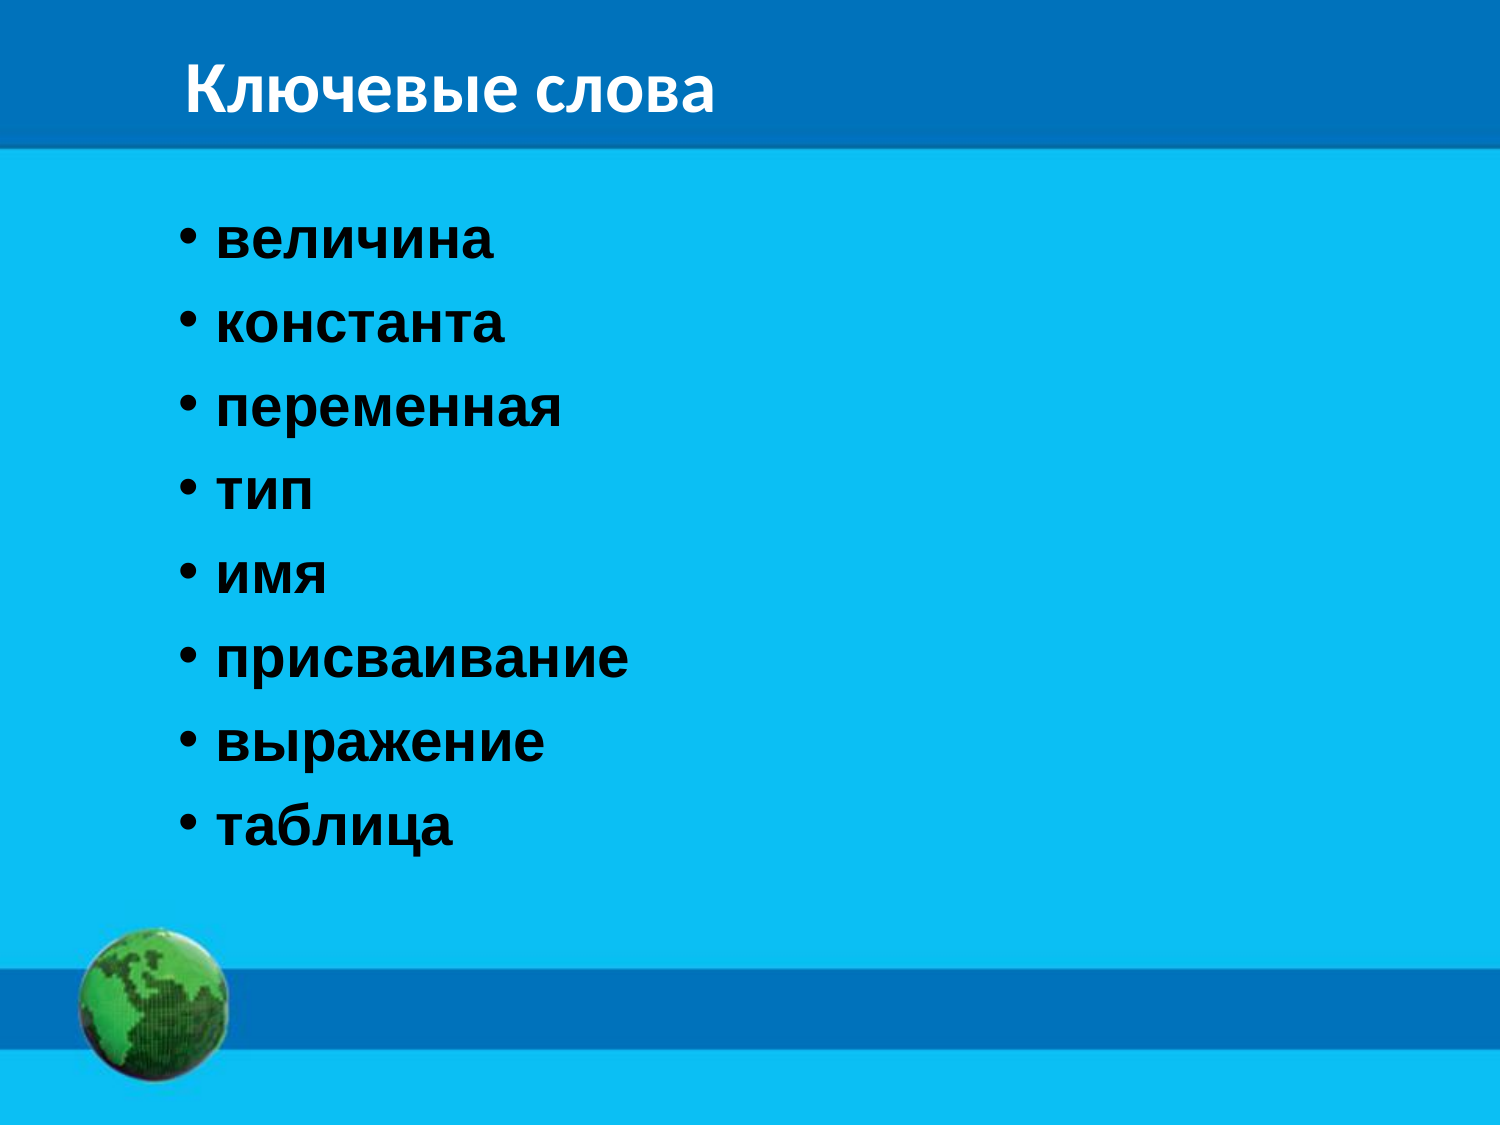

Ключевые слова
 величина
 константа
 переменная
 тип
 имя
 присваивание
 выражение
 таблица